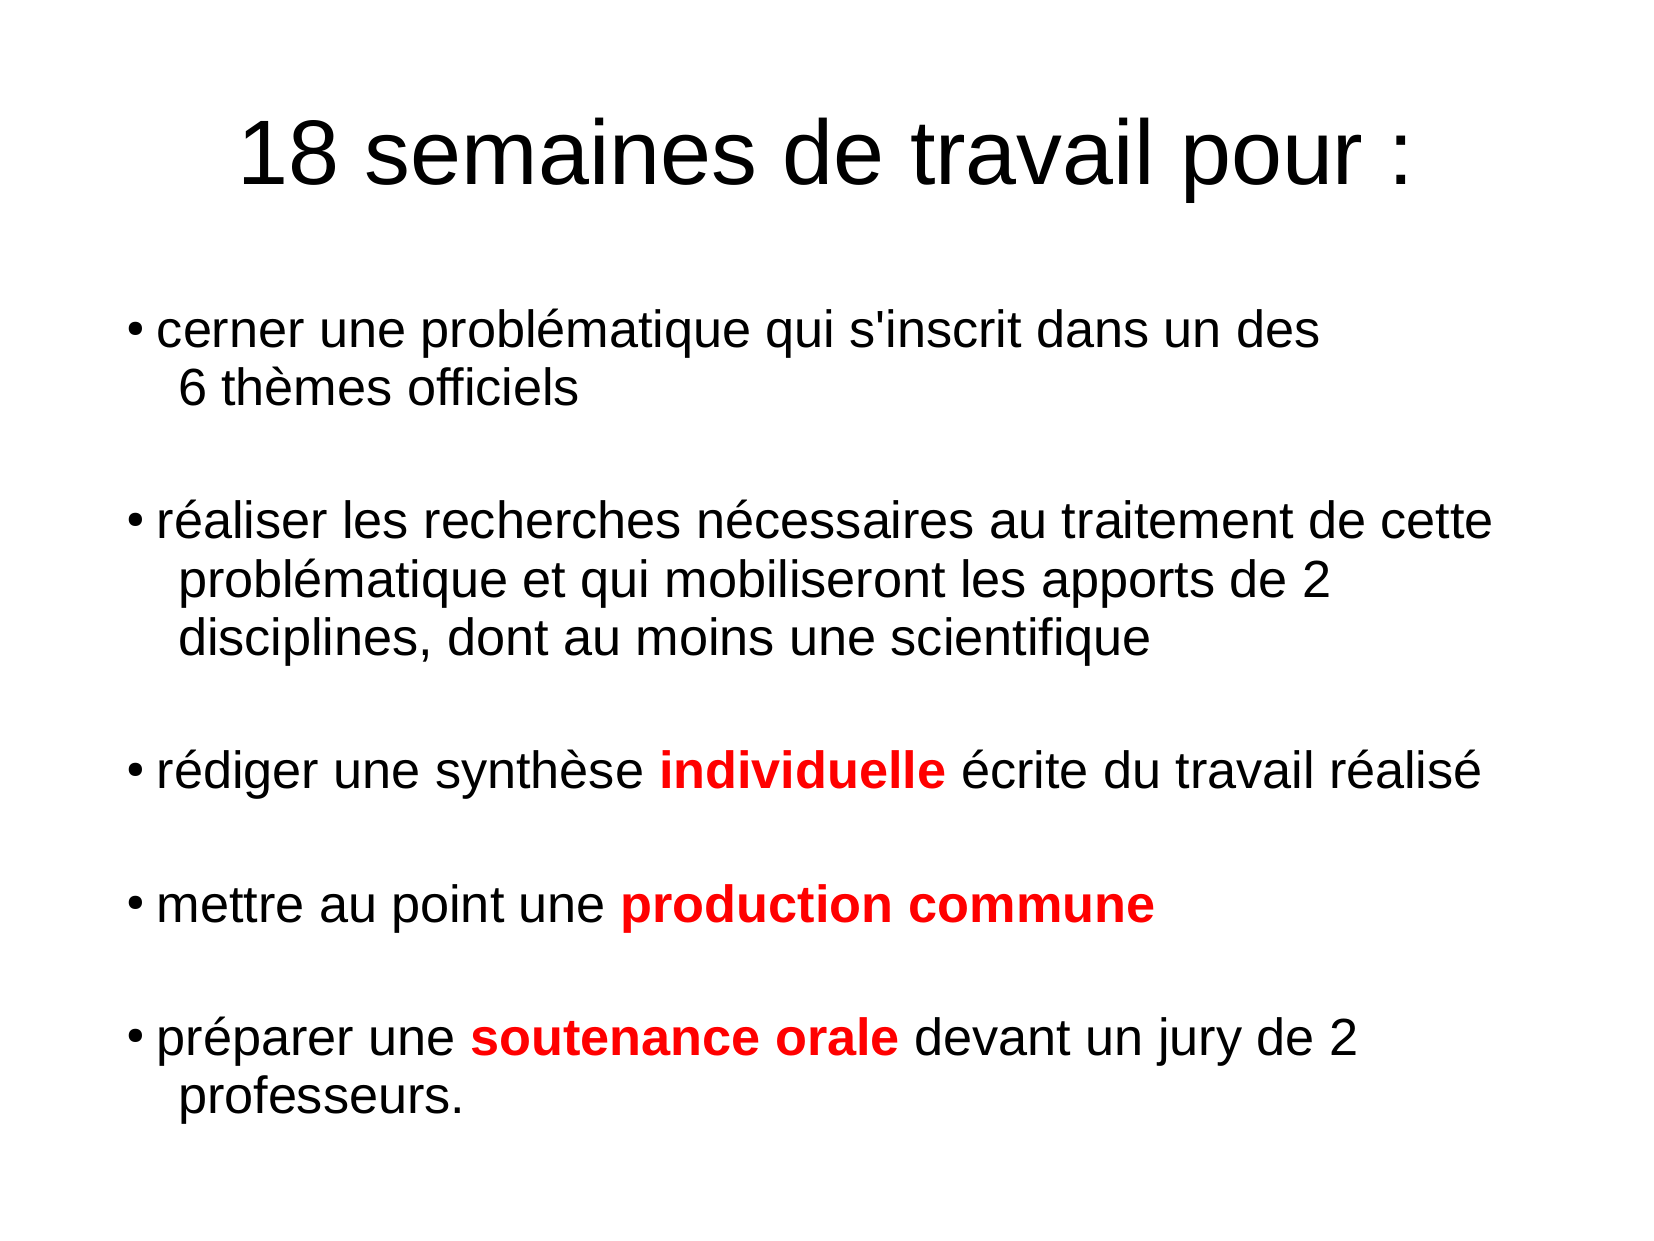

# 18 semaines de travail pour :
cerner une problématique qui s'inscrit dans un des
6 thèmes officiels
réaliser les recherches nécessaires au traitement de cette problématique et qui mobiliseront les apports de 2 disciplines, dont au moins une scientifique
rédiger une synthèse individuelle écrite du travail réalisé
mettre au point une production commune
préparer une soutenance orale devant un jury de 2 professeurs.